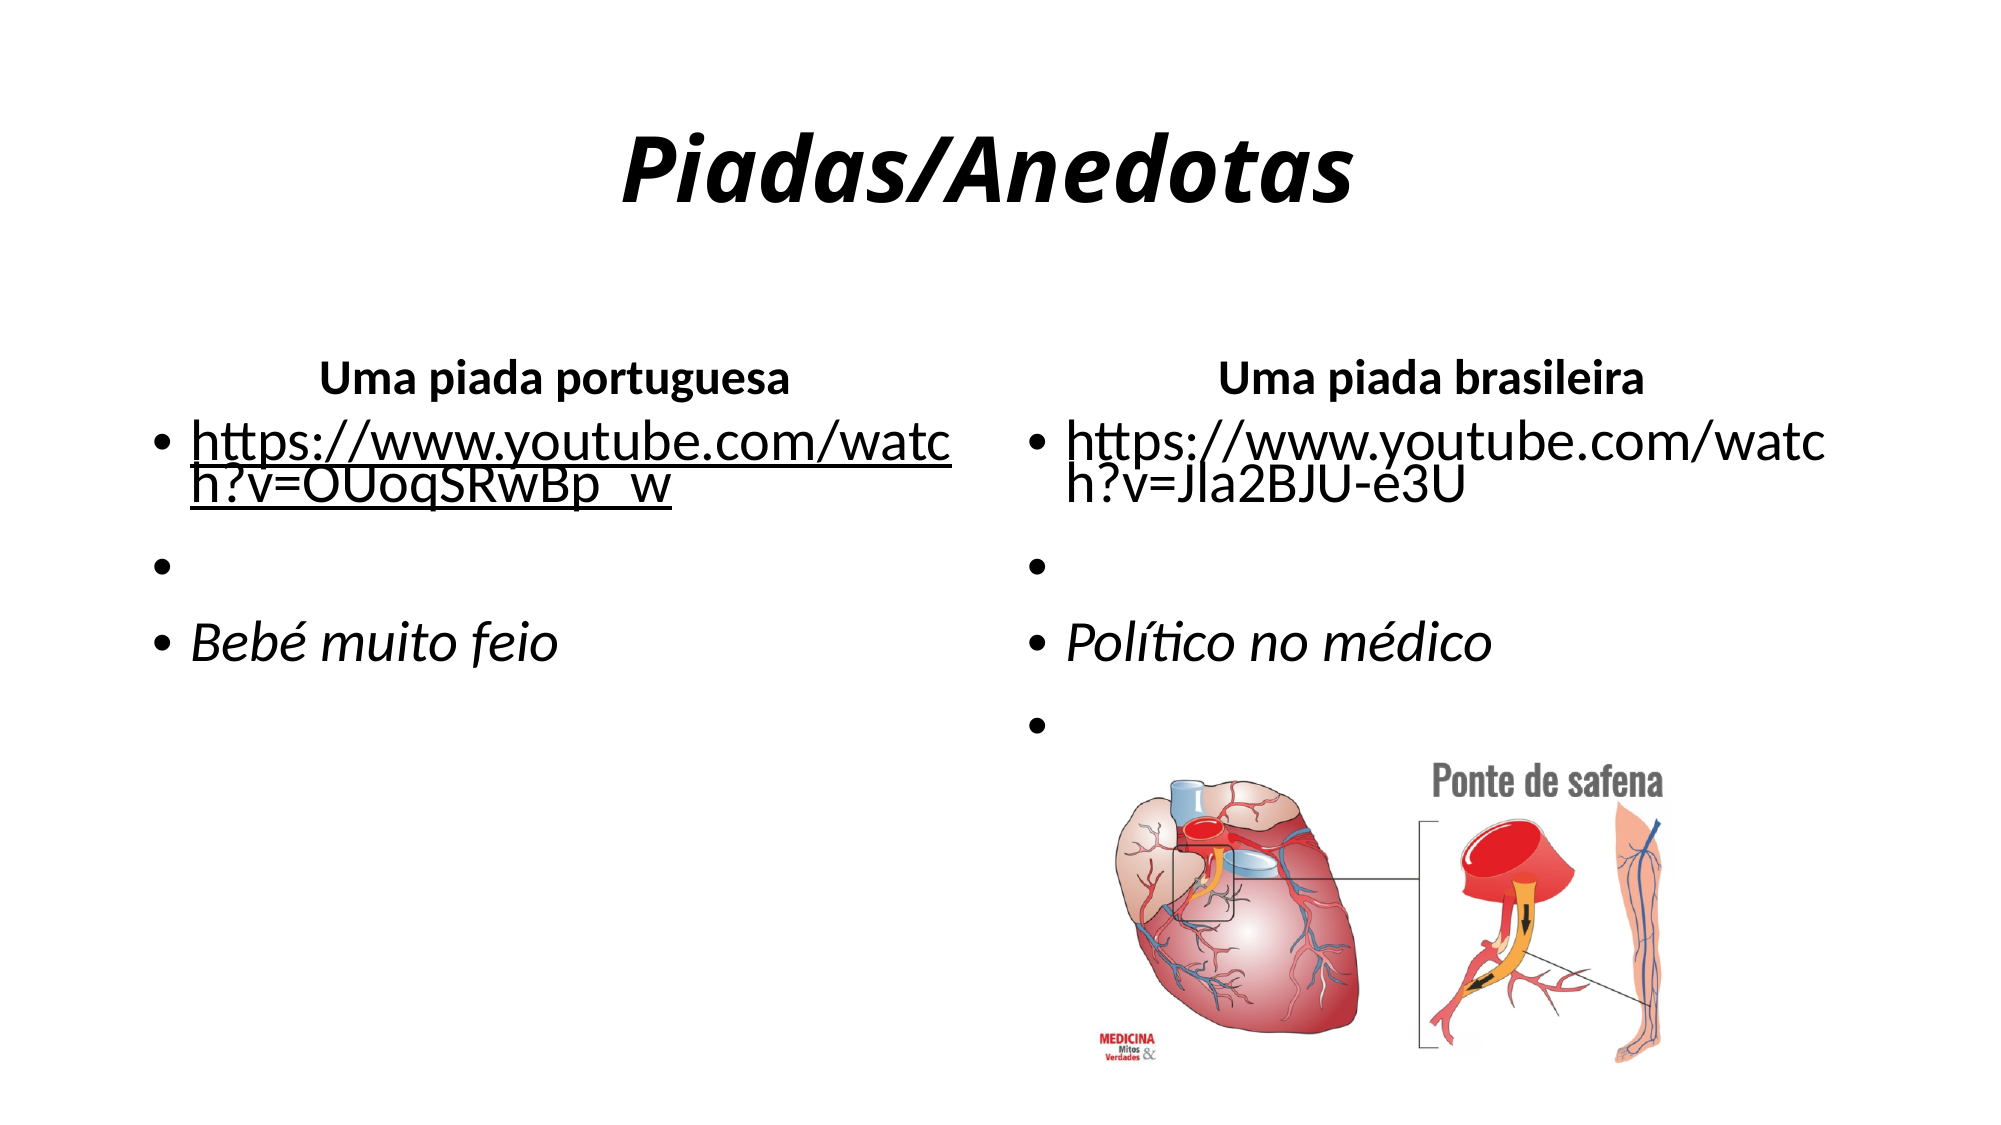

# Piadas/Anedotas
Uma piada portuguesa
Uma piada brasileira
https://www.youtube.com/watch?v=OUoqSRwBp_w
Bebé muito feio
https://www.youtube.com/watch?v=Jla2BJU-e3U
Político no médico